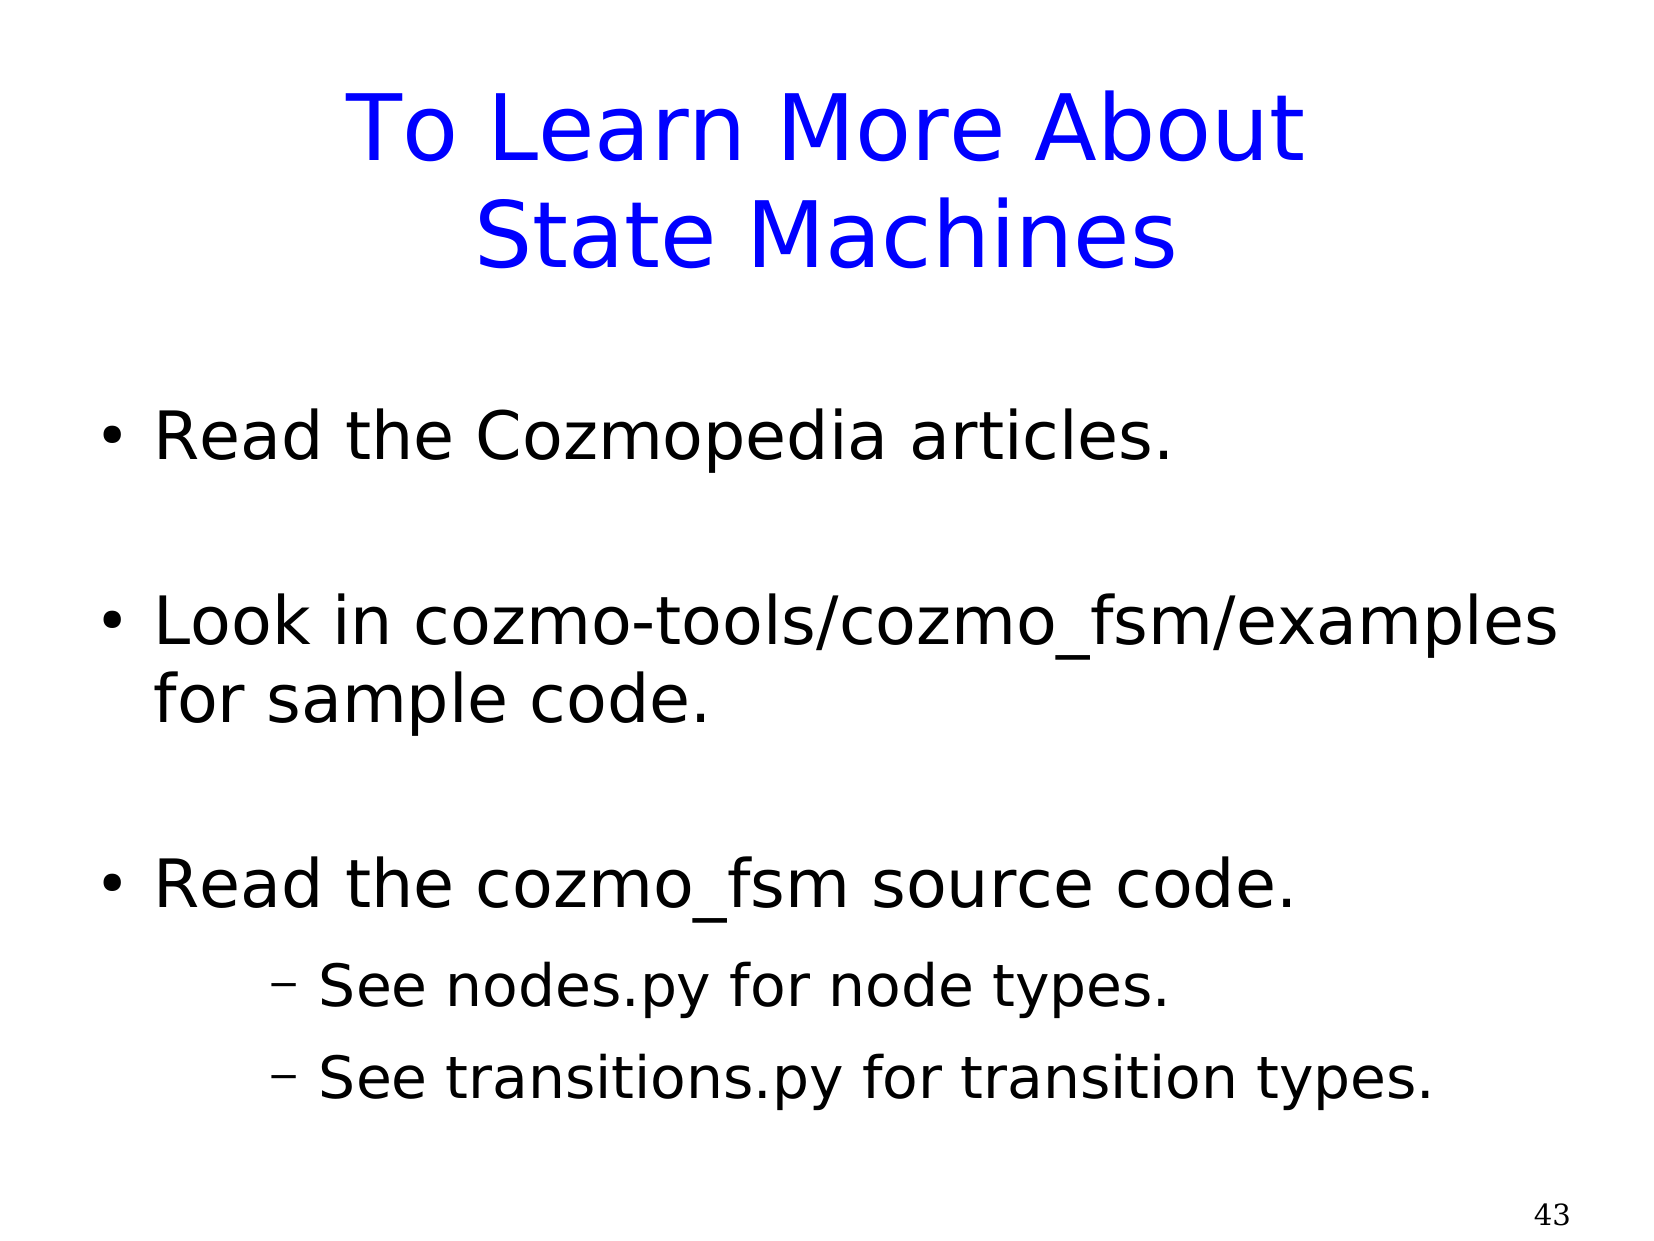

# To Learn More About State Machines
Read the Cozmopedia articles.
Look in cozmo-tools/cozmo_fsm/examples for sample code.
Read the cozmo_fsm source code.
See nodes.py for node types.
See transitions.py for transition types.
43